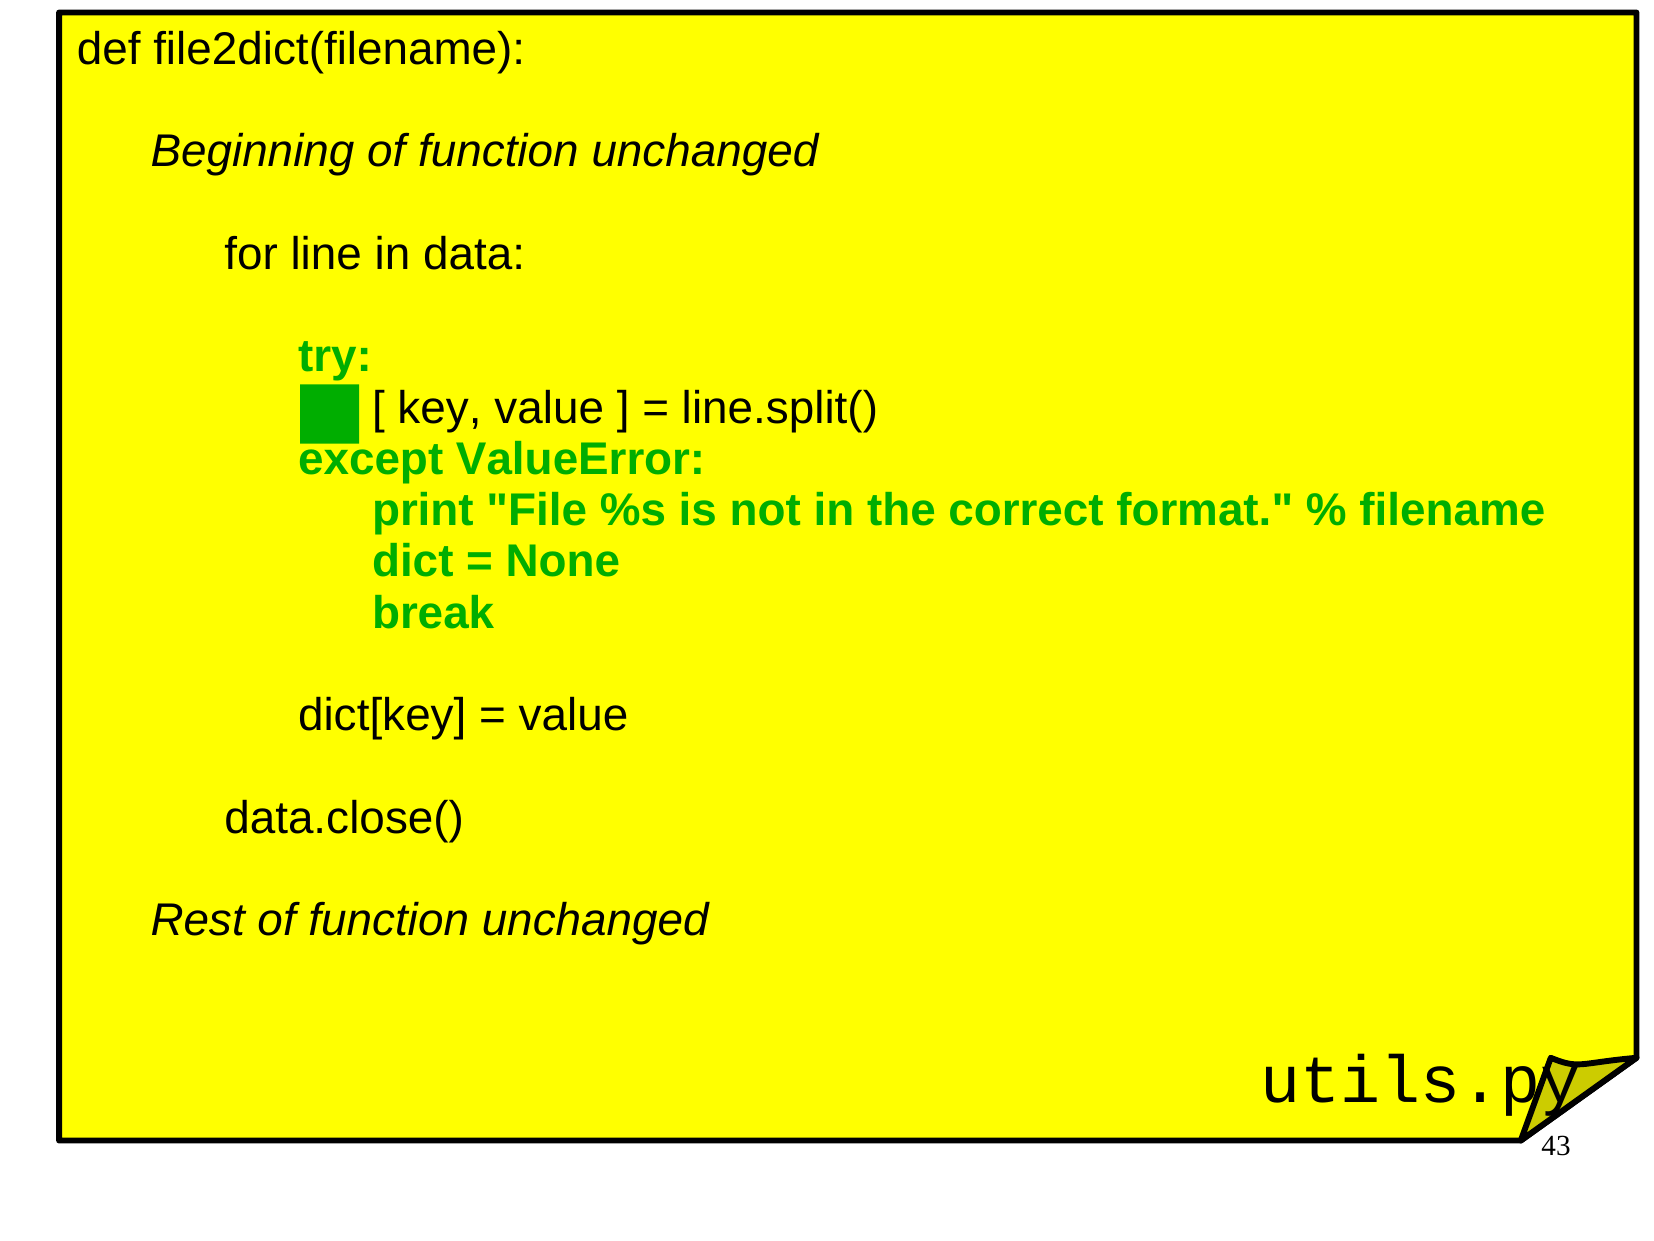

def file2dict(filename):
	Beginning of function unchanged
		for line in data:
			try:
				[ key, value ] = line.split()
			except ValueError:
				print "File %s is not in the correct format." % filename
				dict = None
				break
			dict[key] = value
		data.close()
	Rest of function unchanged
utils.py
43